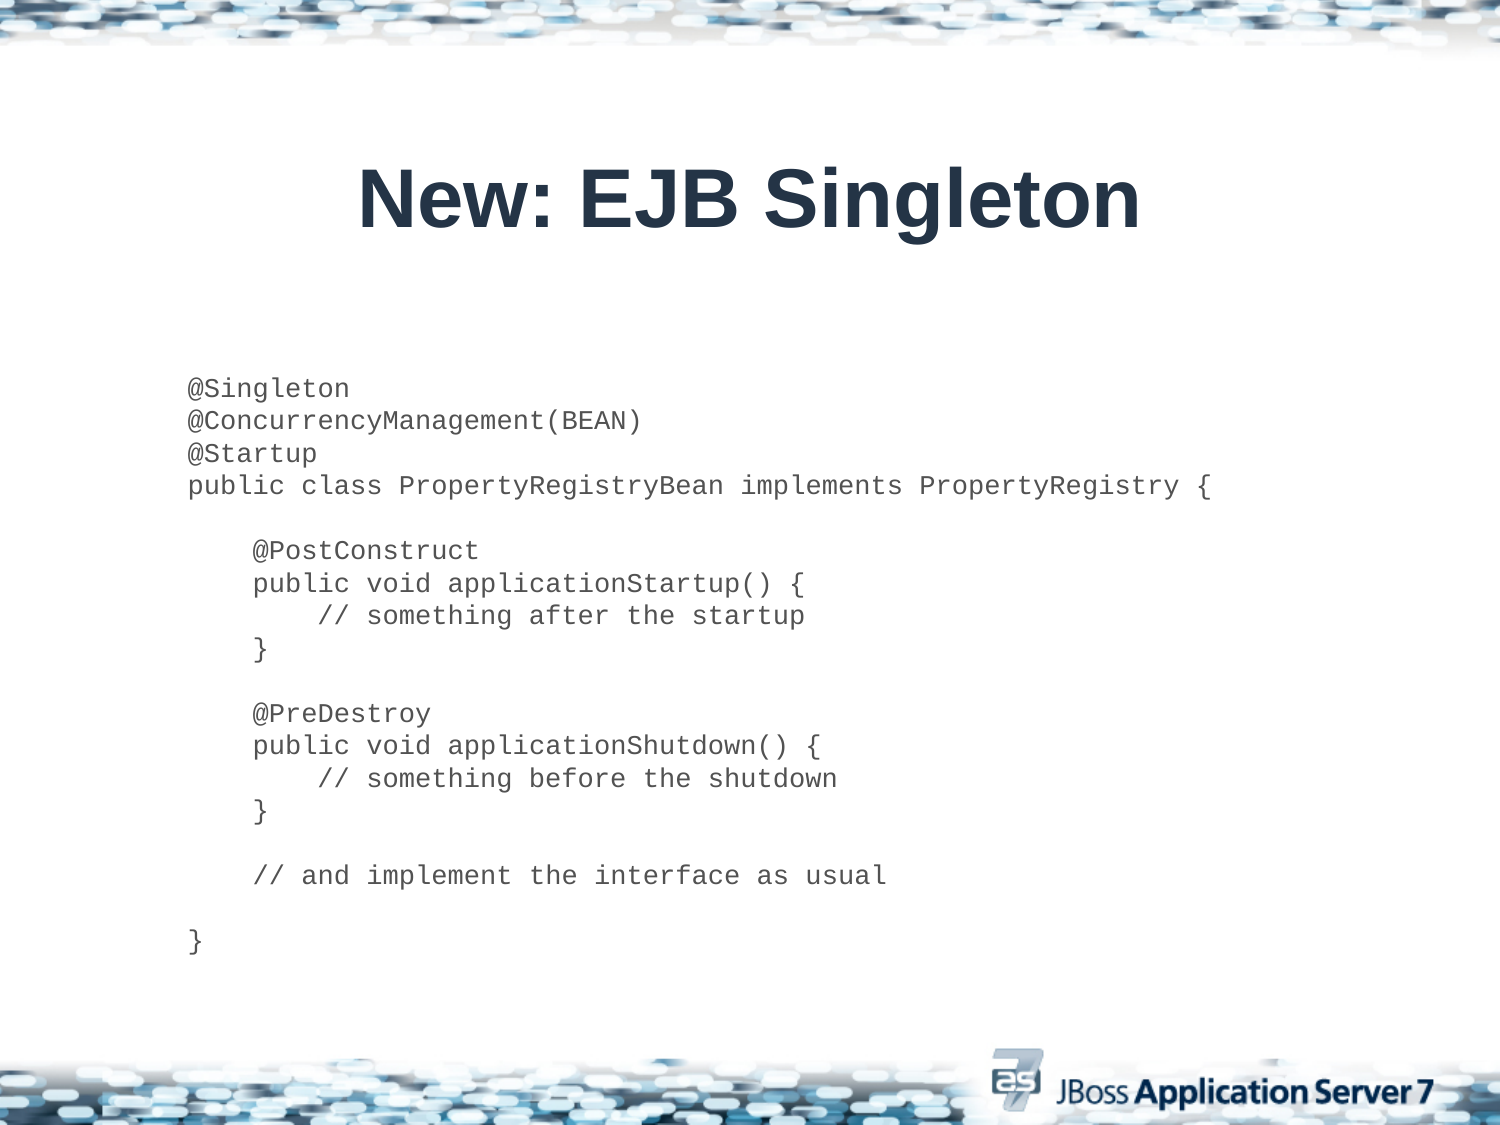

# New: EJB Singleton
@Singleton
@ConcurrencyManagement(BEAN)
@Startup
public class PropertyRegistryBean implements PropertyRegistry {
 @PostConstruct
 public void applicationStartup() {
 // something after the startup
 }
 @PreDestroy
 public void applicationShutdown() {
 // something before the shutdown
 }
 // and implement the interface as usual
}